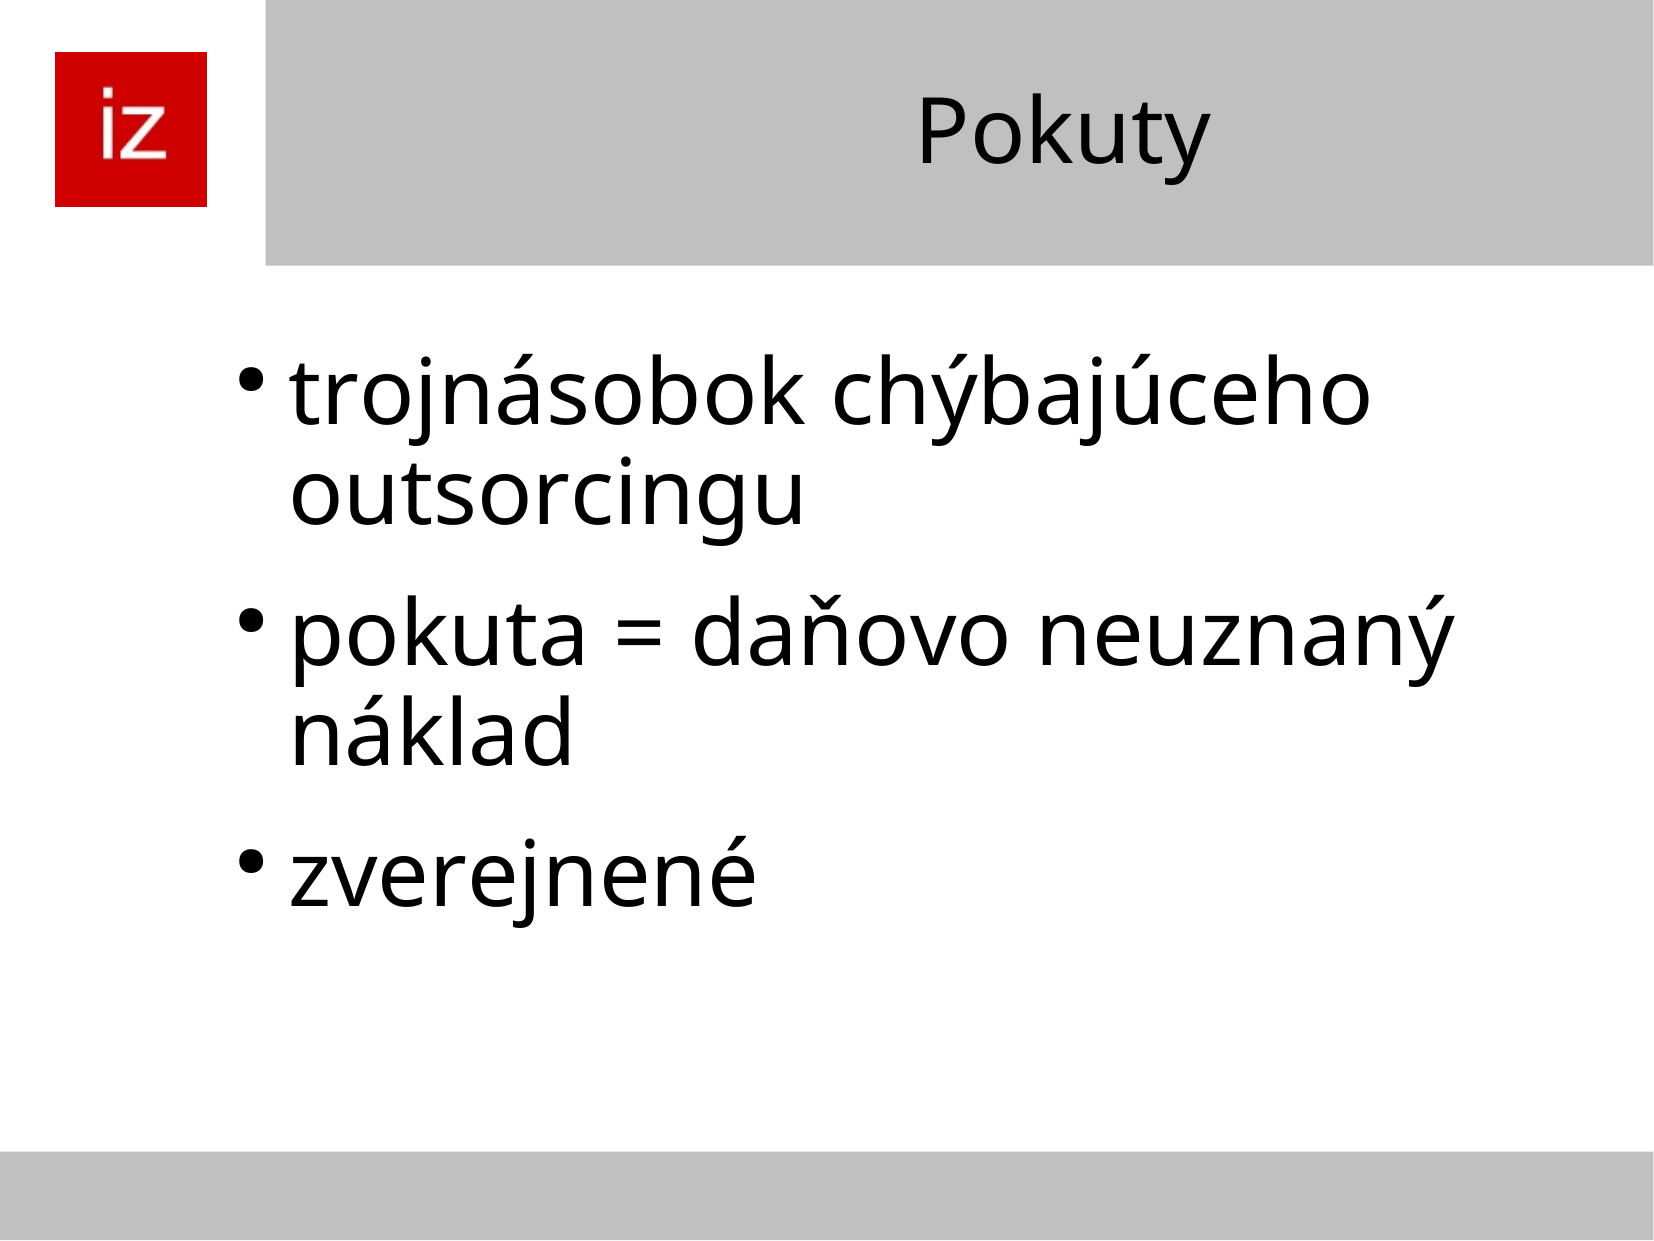

# Pokuty
trojnásobok chýbajúceho outsorcingu
pokuta = daňovo neuznaný náklad
zverejnené